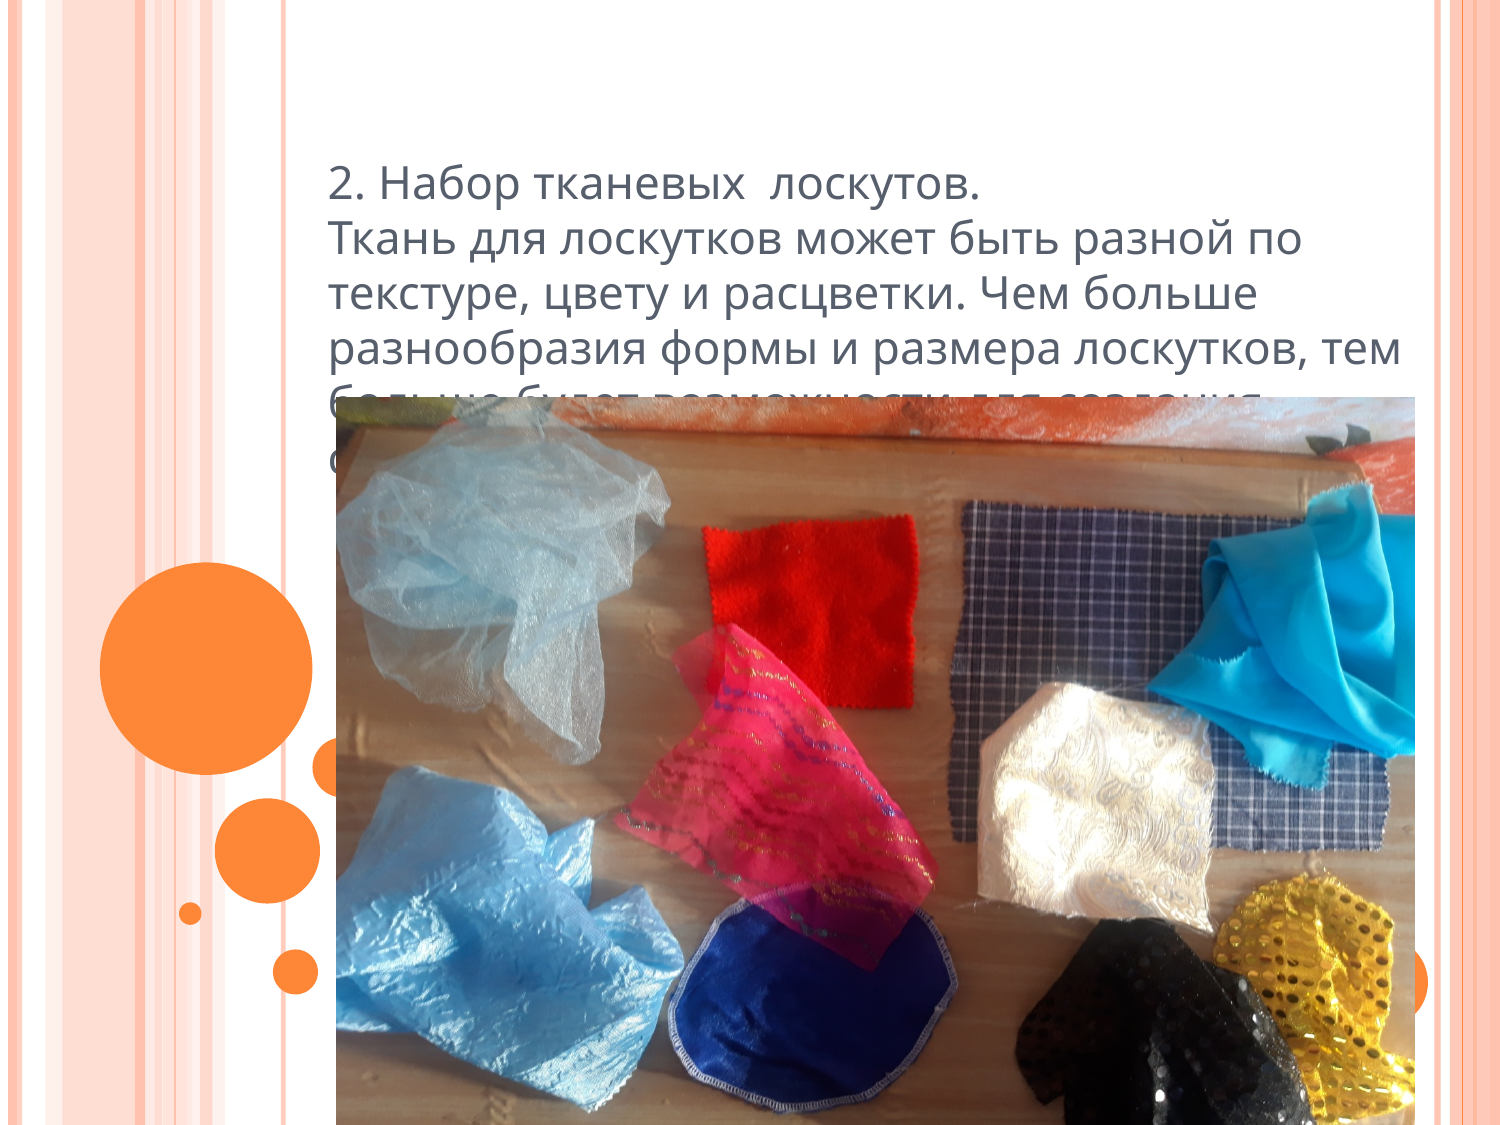

# 2. Набор тканевых лоскутов. Ткань для лоскутков может быть разной по текстуре, цвету и расцветки. Чем больше разнообразия формы и размера лоскутков, тем больше будет возможности для создания сюжетов.